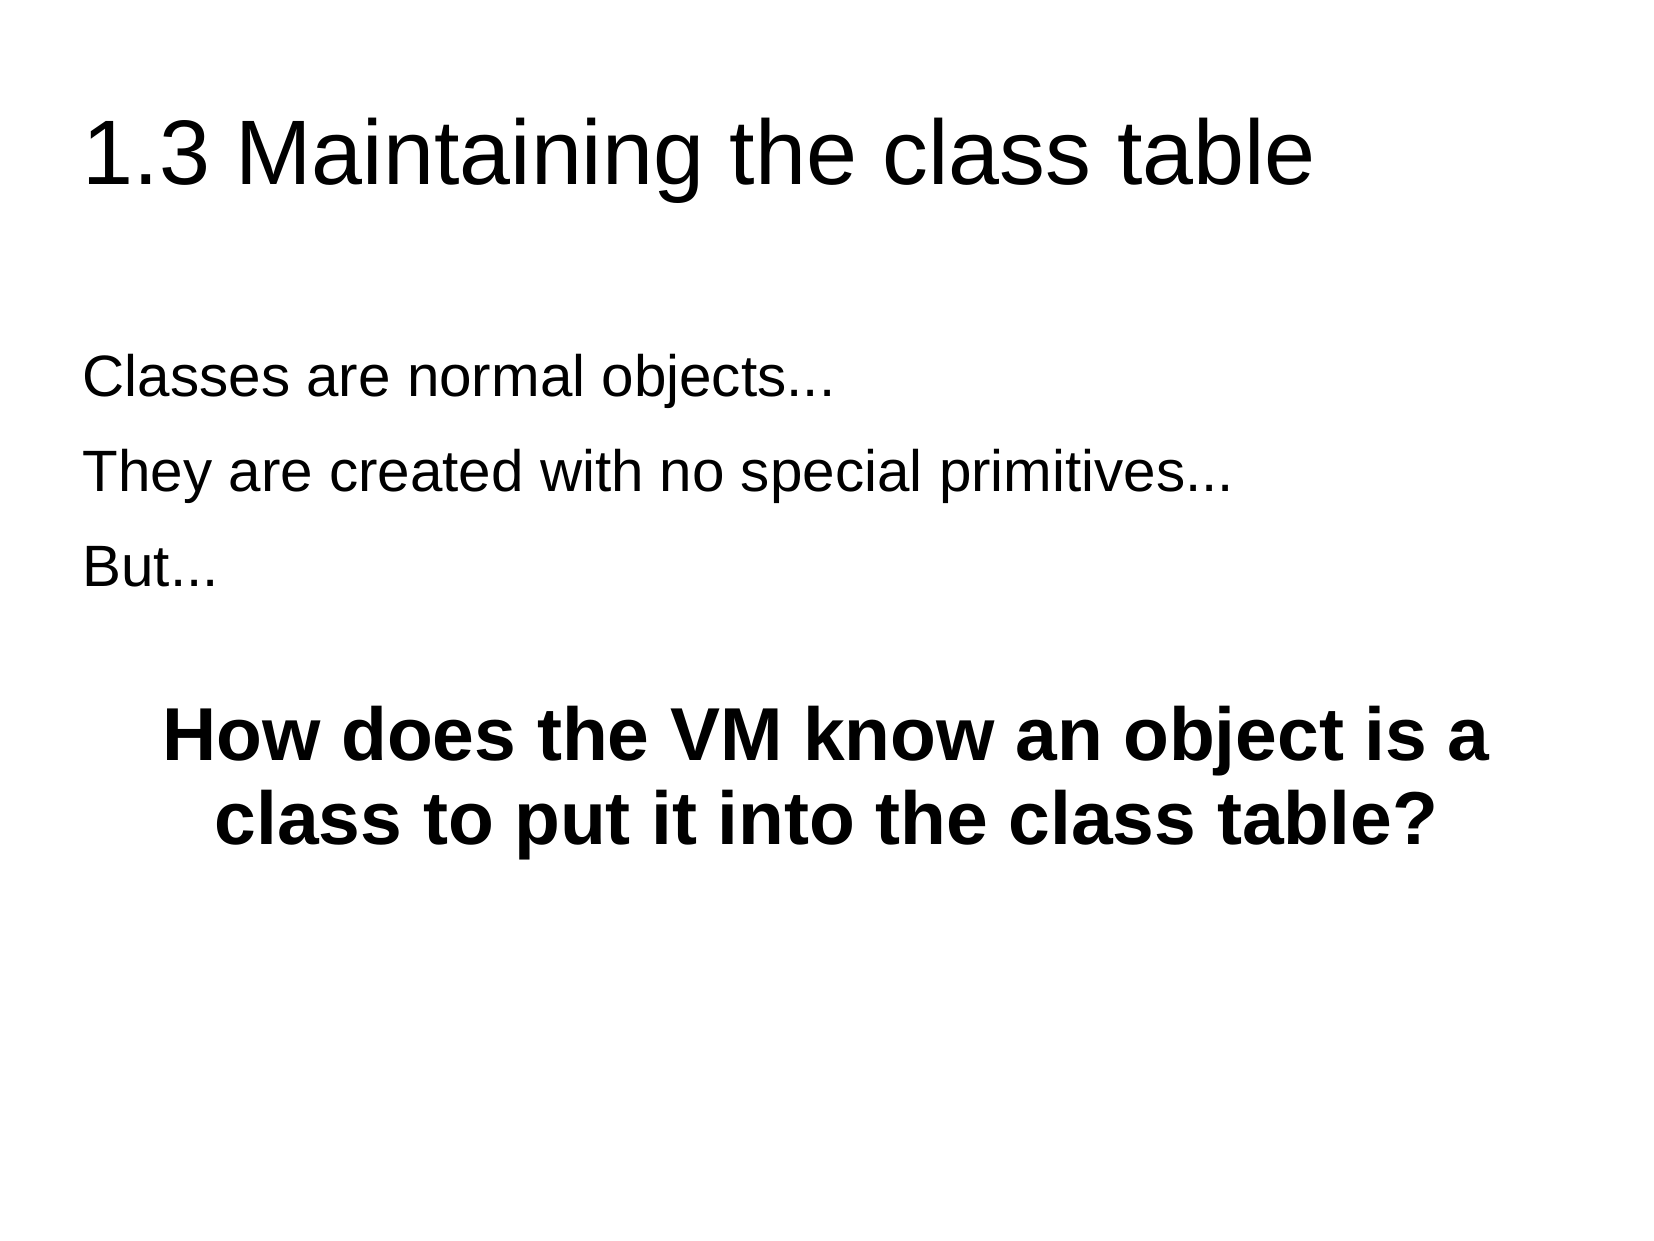

# 1.3 Maintaining the class table
Classes are normal objects...
They are created with no special primitives...
But...
How does the VM know an object is a class to put it into the class table?